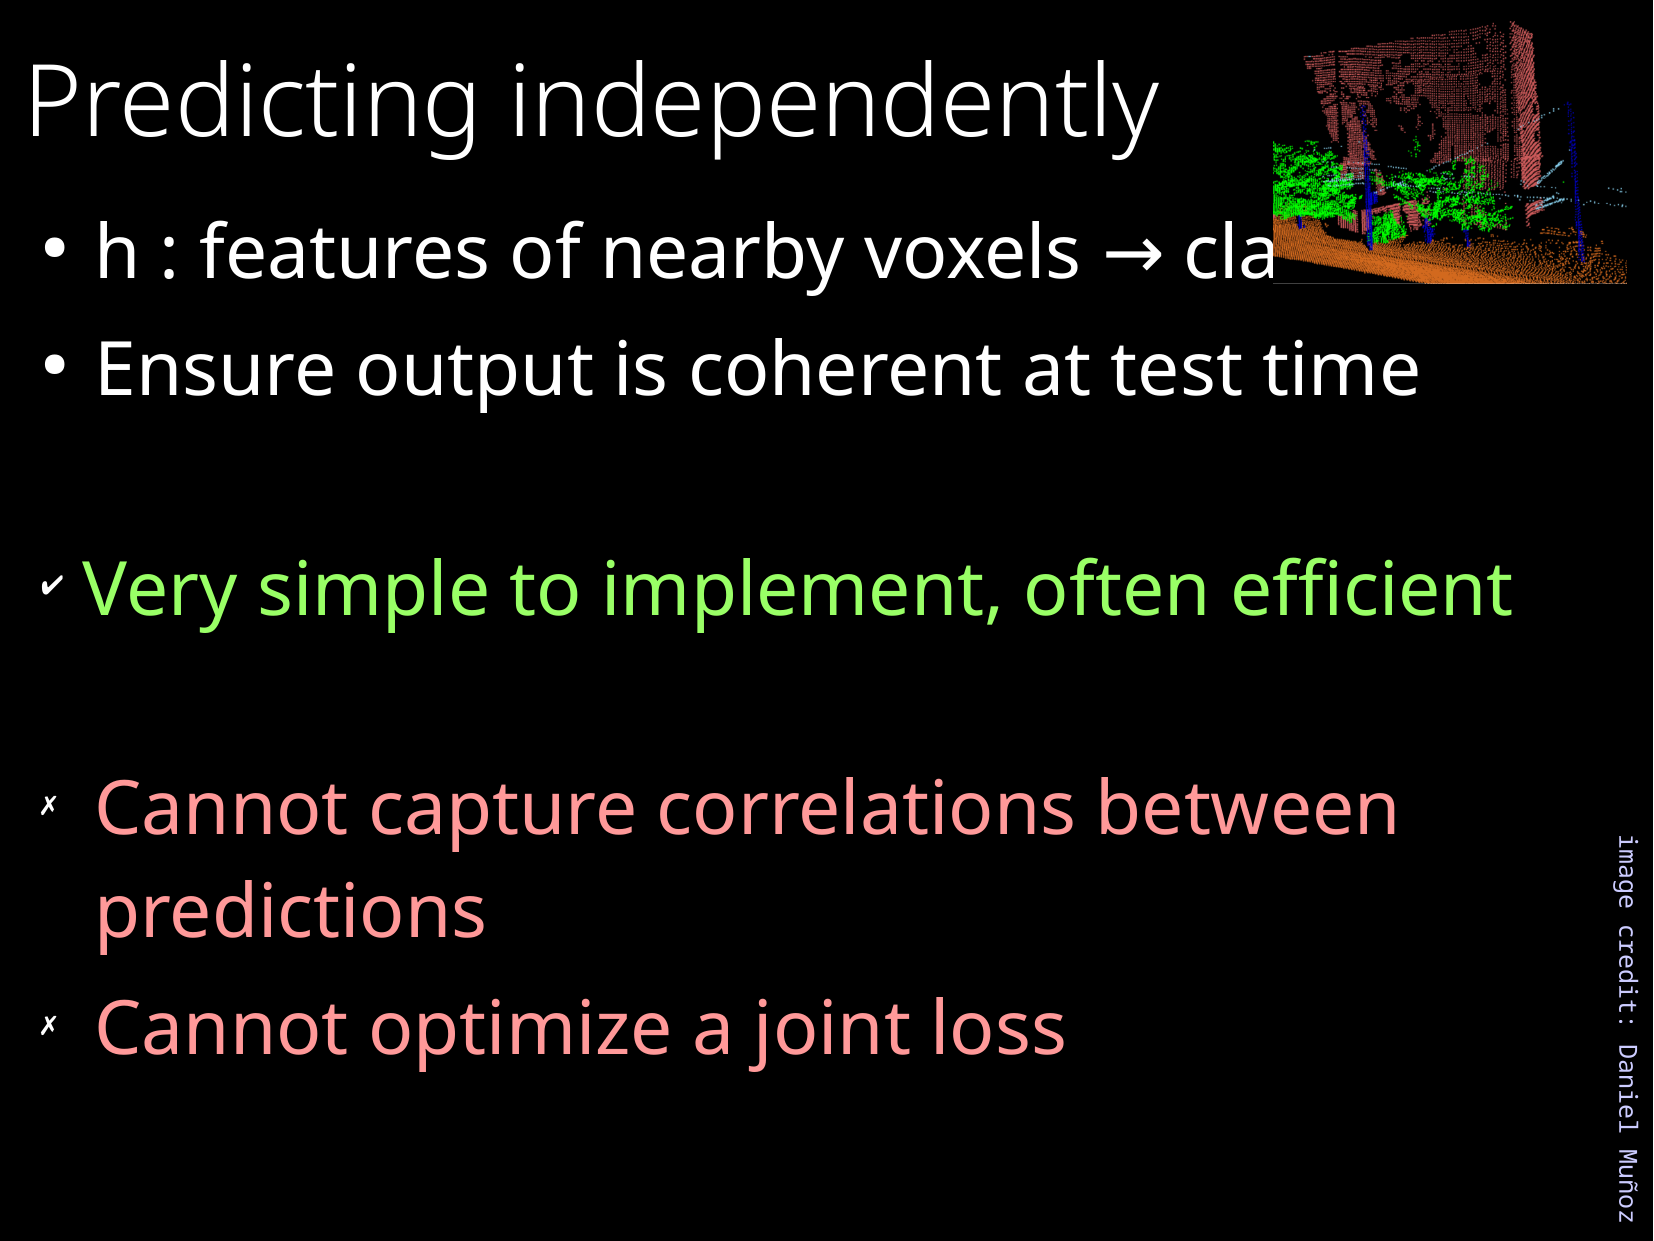

# Predicting independently
h : features of nearby voxels → class
Ensure output is coherent at test time
 Very simple to implement, often efficient
Cannot capture correlations between predictions
Cannot optimize a joint loss
image credit: Daniel Muñoz